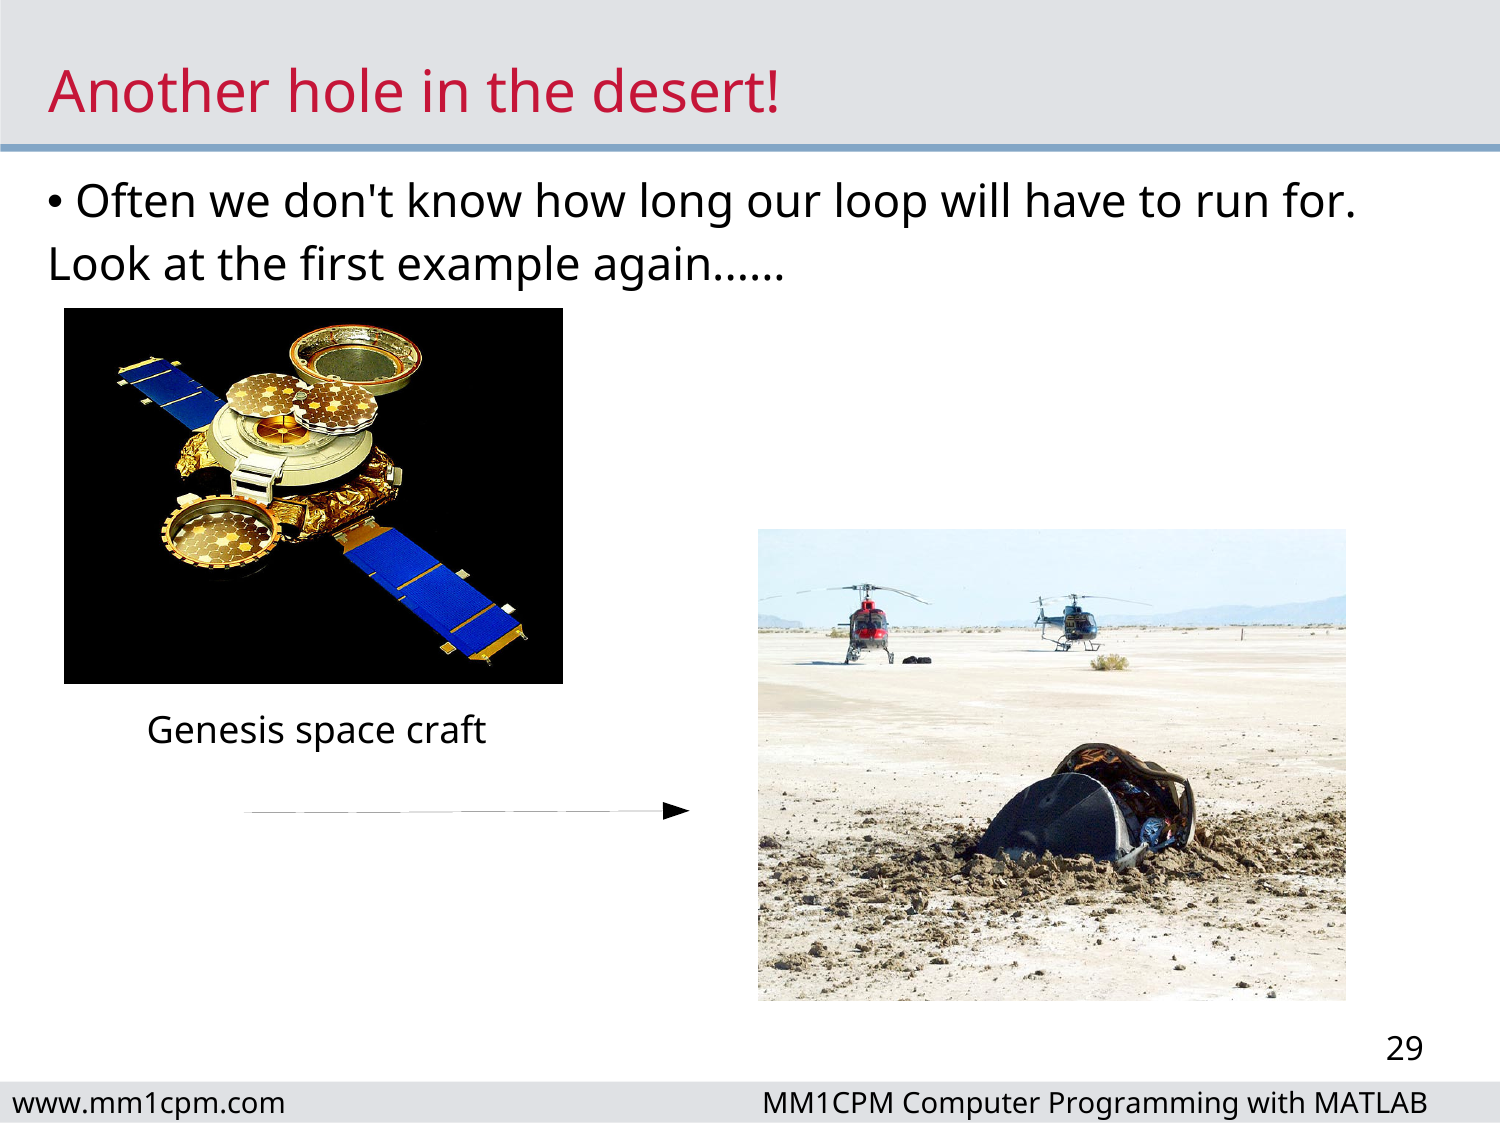

# Another hole in the desert!
 Often we don't know how long our loop will have to run for. Look at the first example again......
Genesis space craft